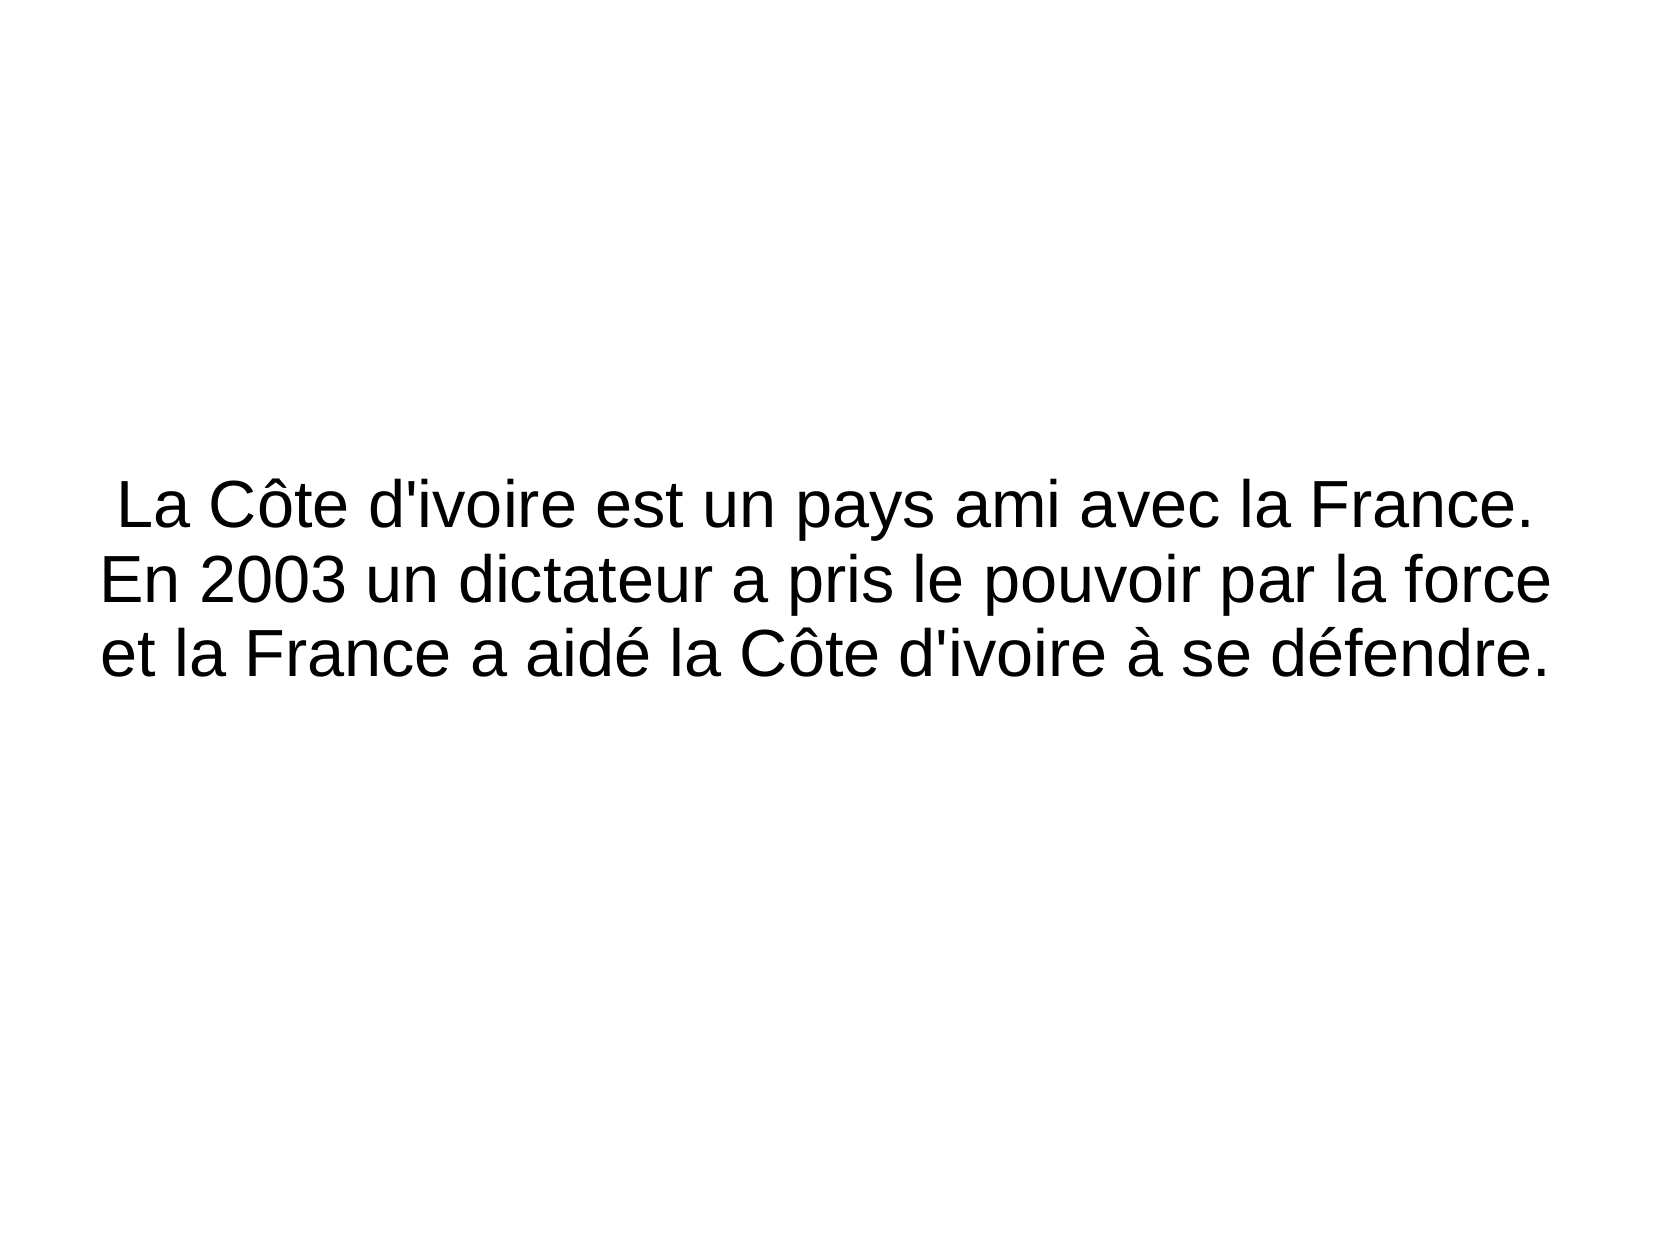

# La Côte d'ivoire est un pays ami avec la France. En 2003 un dictateur a pris le pouvoir par la force et la France a aidé la Côte d'ivoire à se défendre.